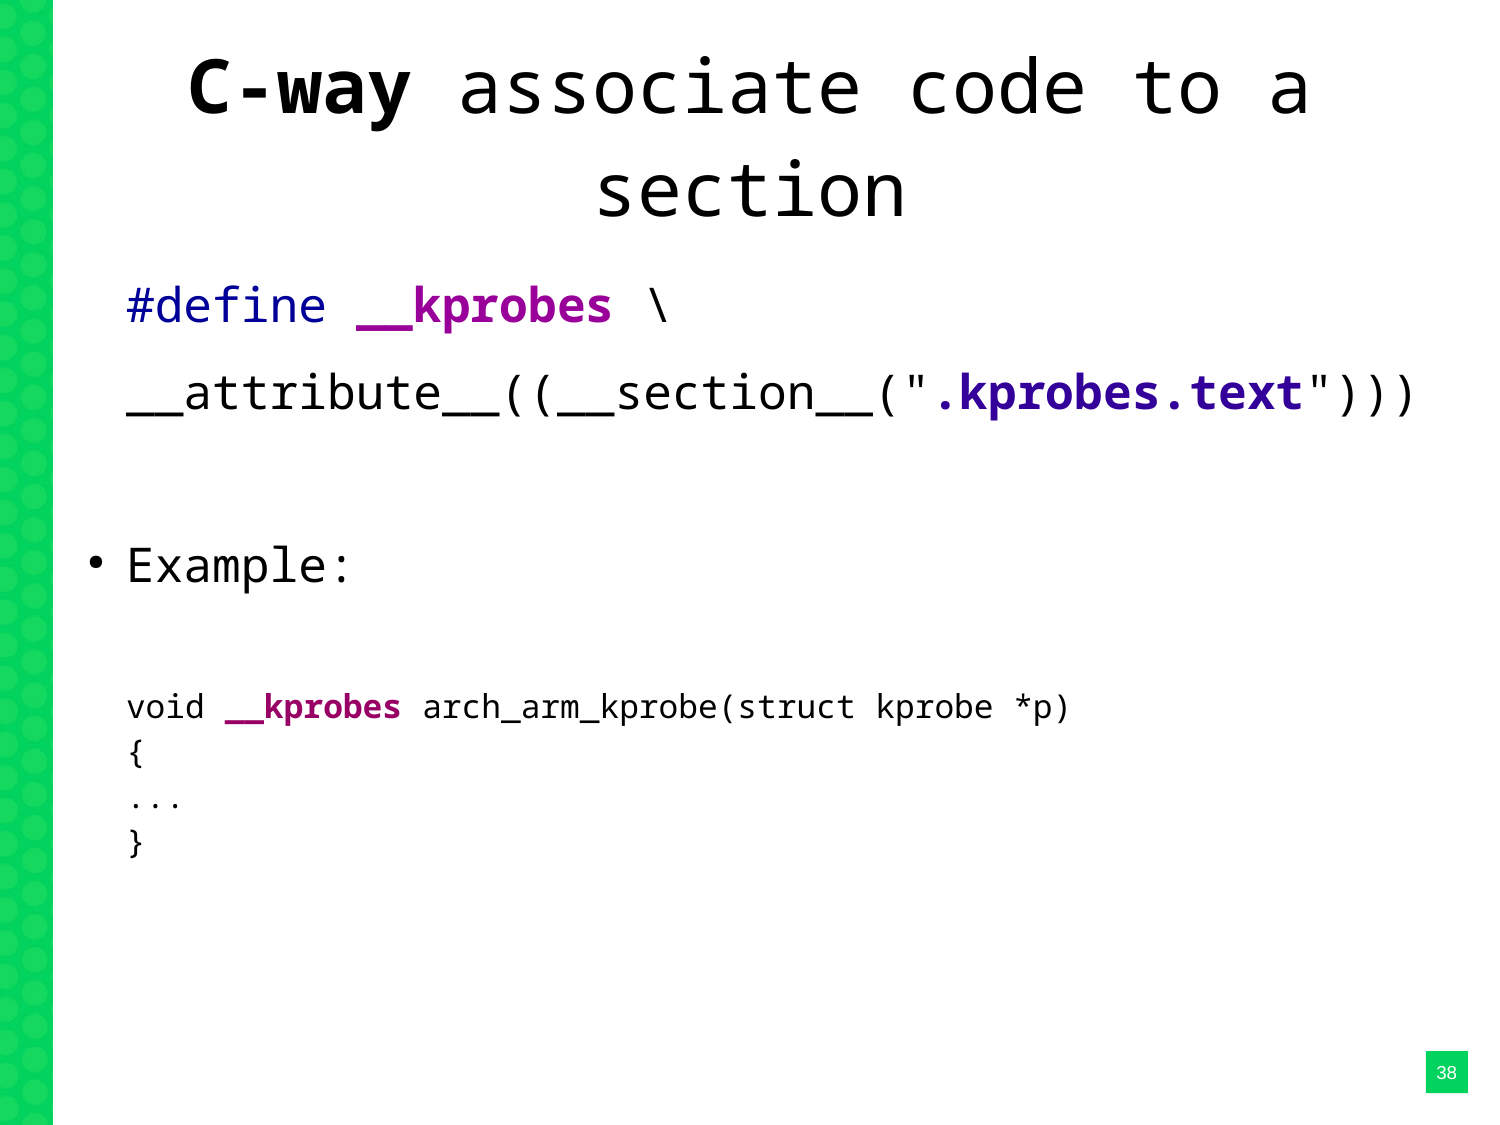

# C-way associate code to a section
#define __kprobes \
__attribute__((__section__(".kprobes.text")))
Example:
void __kprobes arch_arm_kprobe(struct kprobe *p)
{
...
}